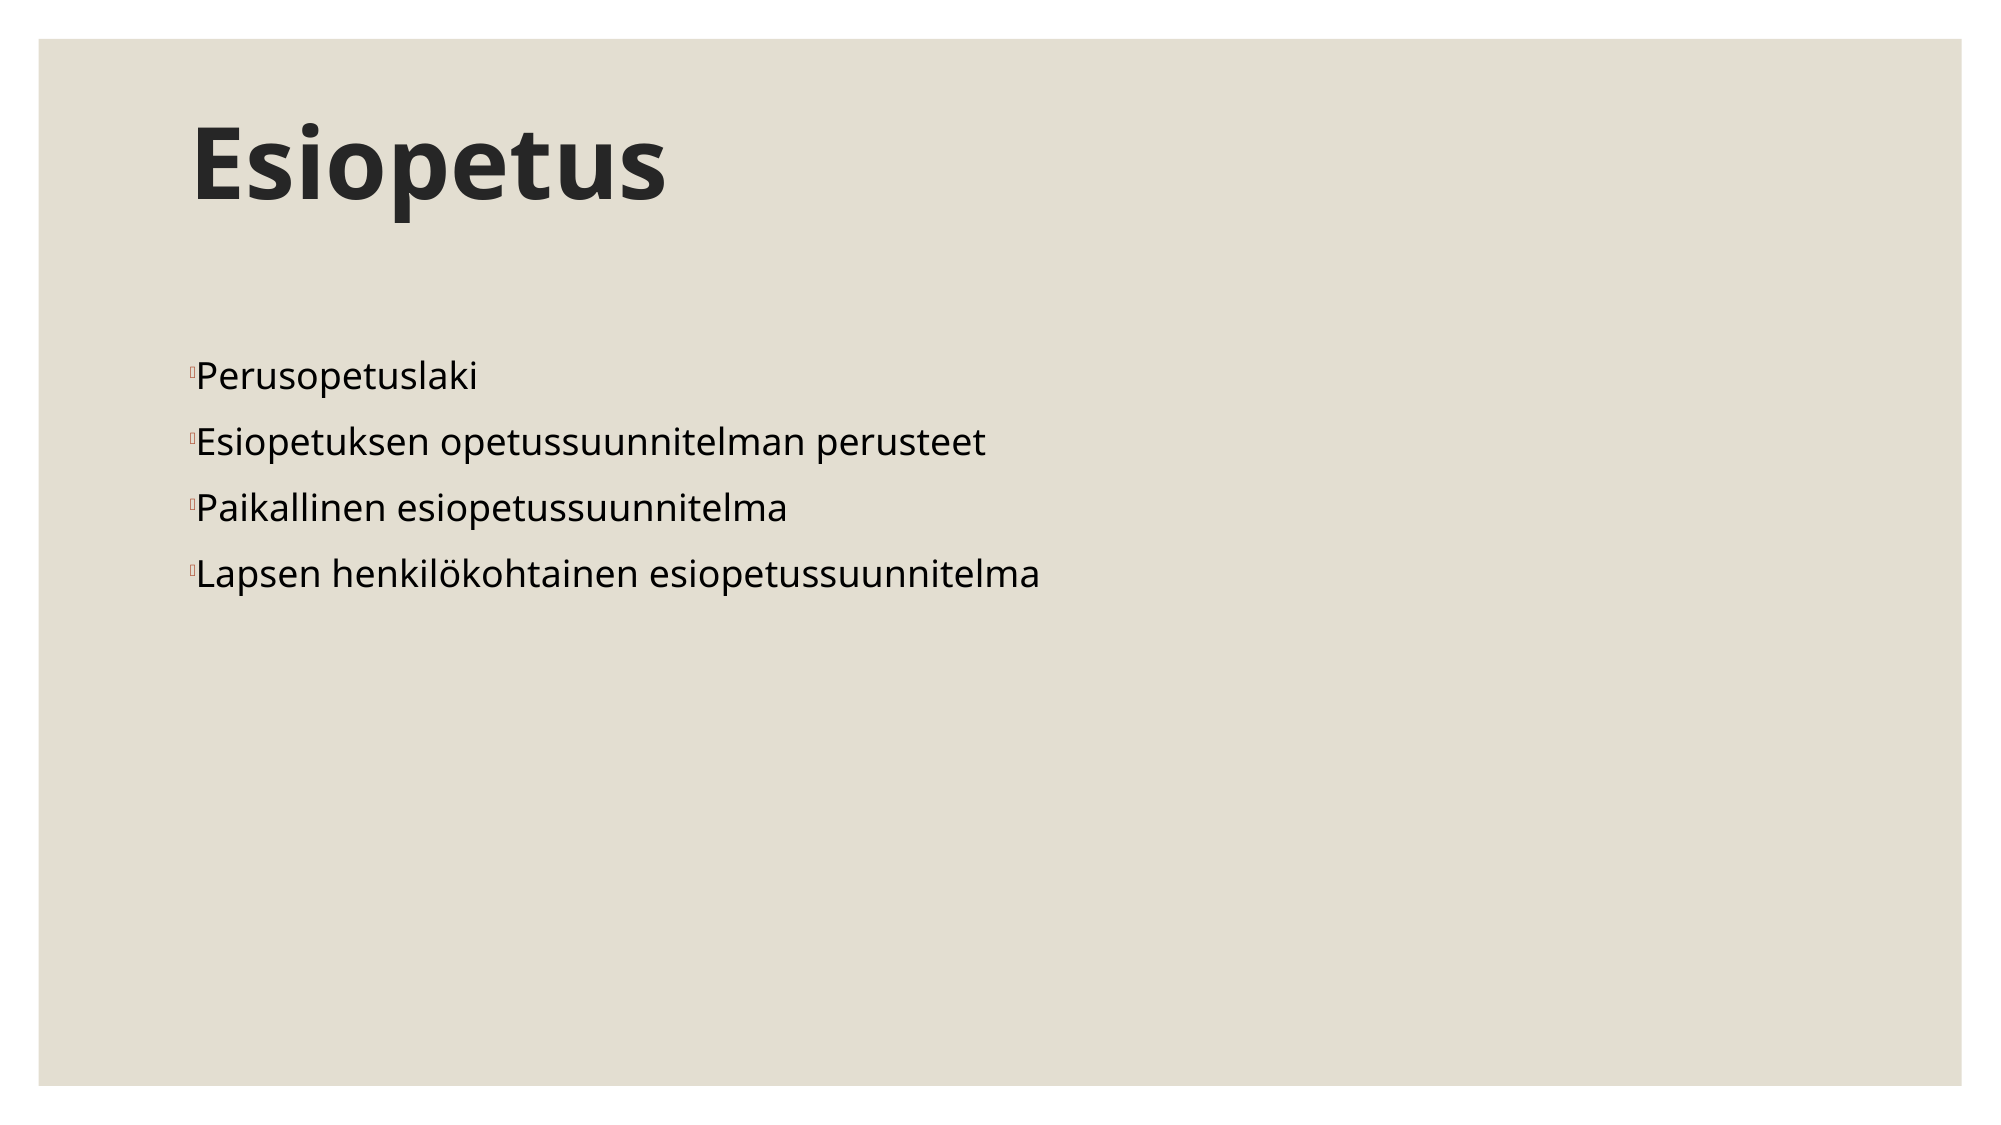

# Esiopetus
Perusopetuslaki
Esiopetuksen opetussuunnitelman perusteet
Paikallinen esiopetussuunnitelma
Lapsen henkilökohtainen esiopetussuunnitelma